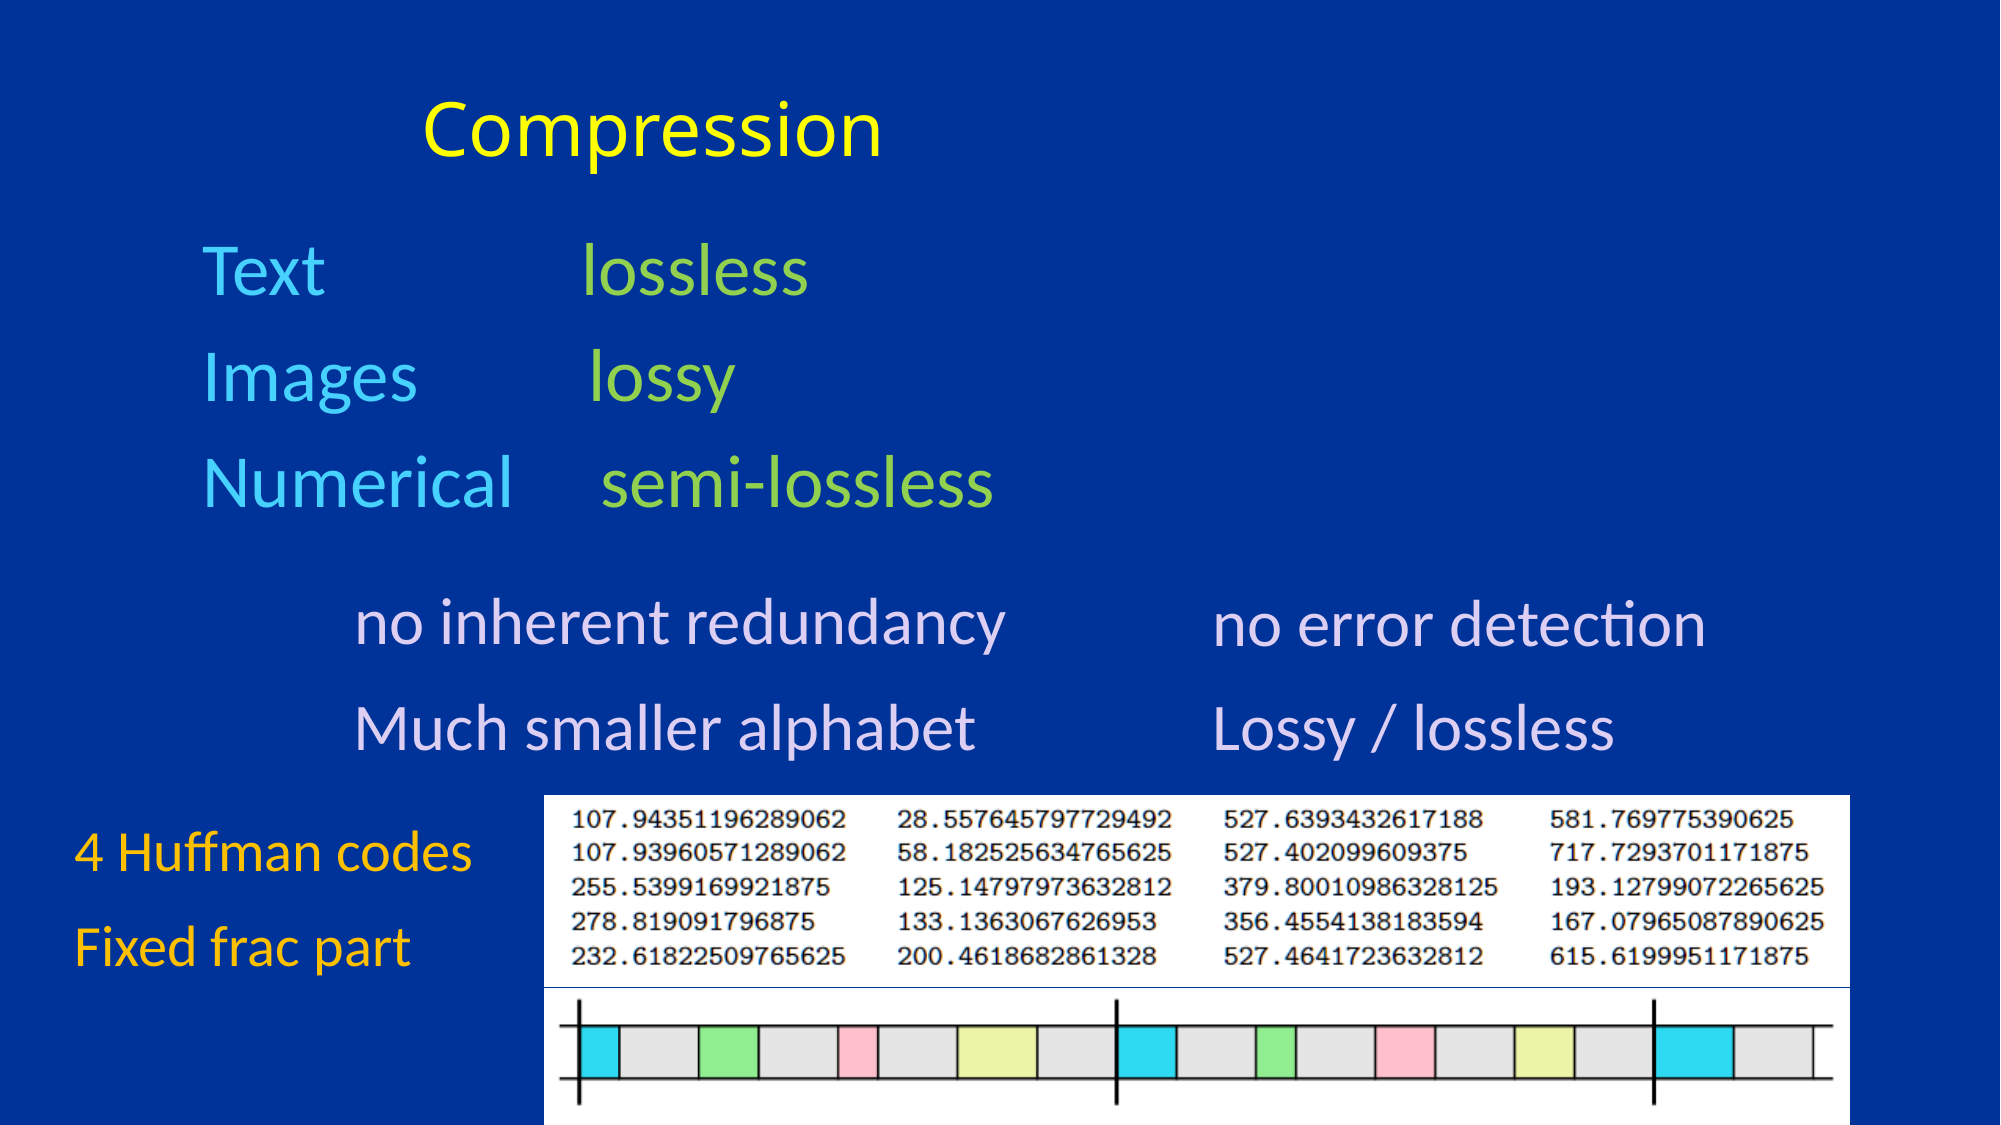

Compression
Text               lossless
Images          lossy
Numerical     semi-lossless
no inherent redundancy
no error detection
Much smaller alphabet
Lossy / lossless
4 Huffman codes
Fixed frac part